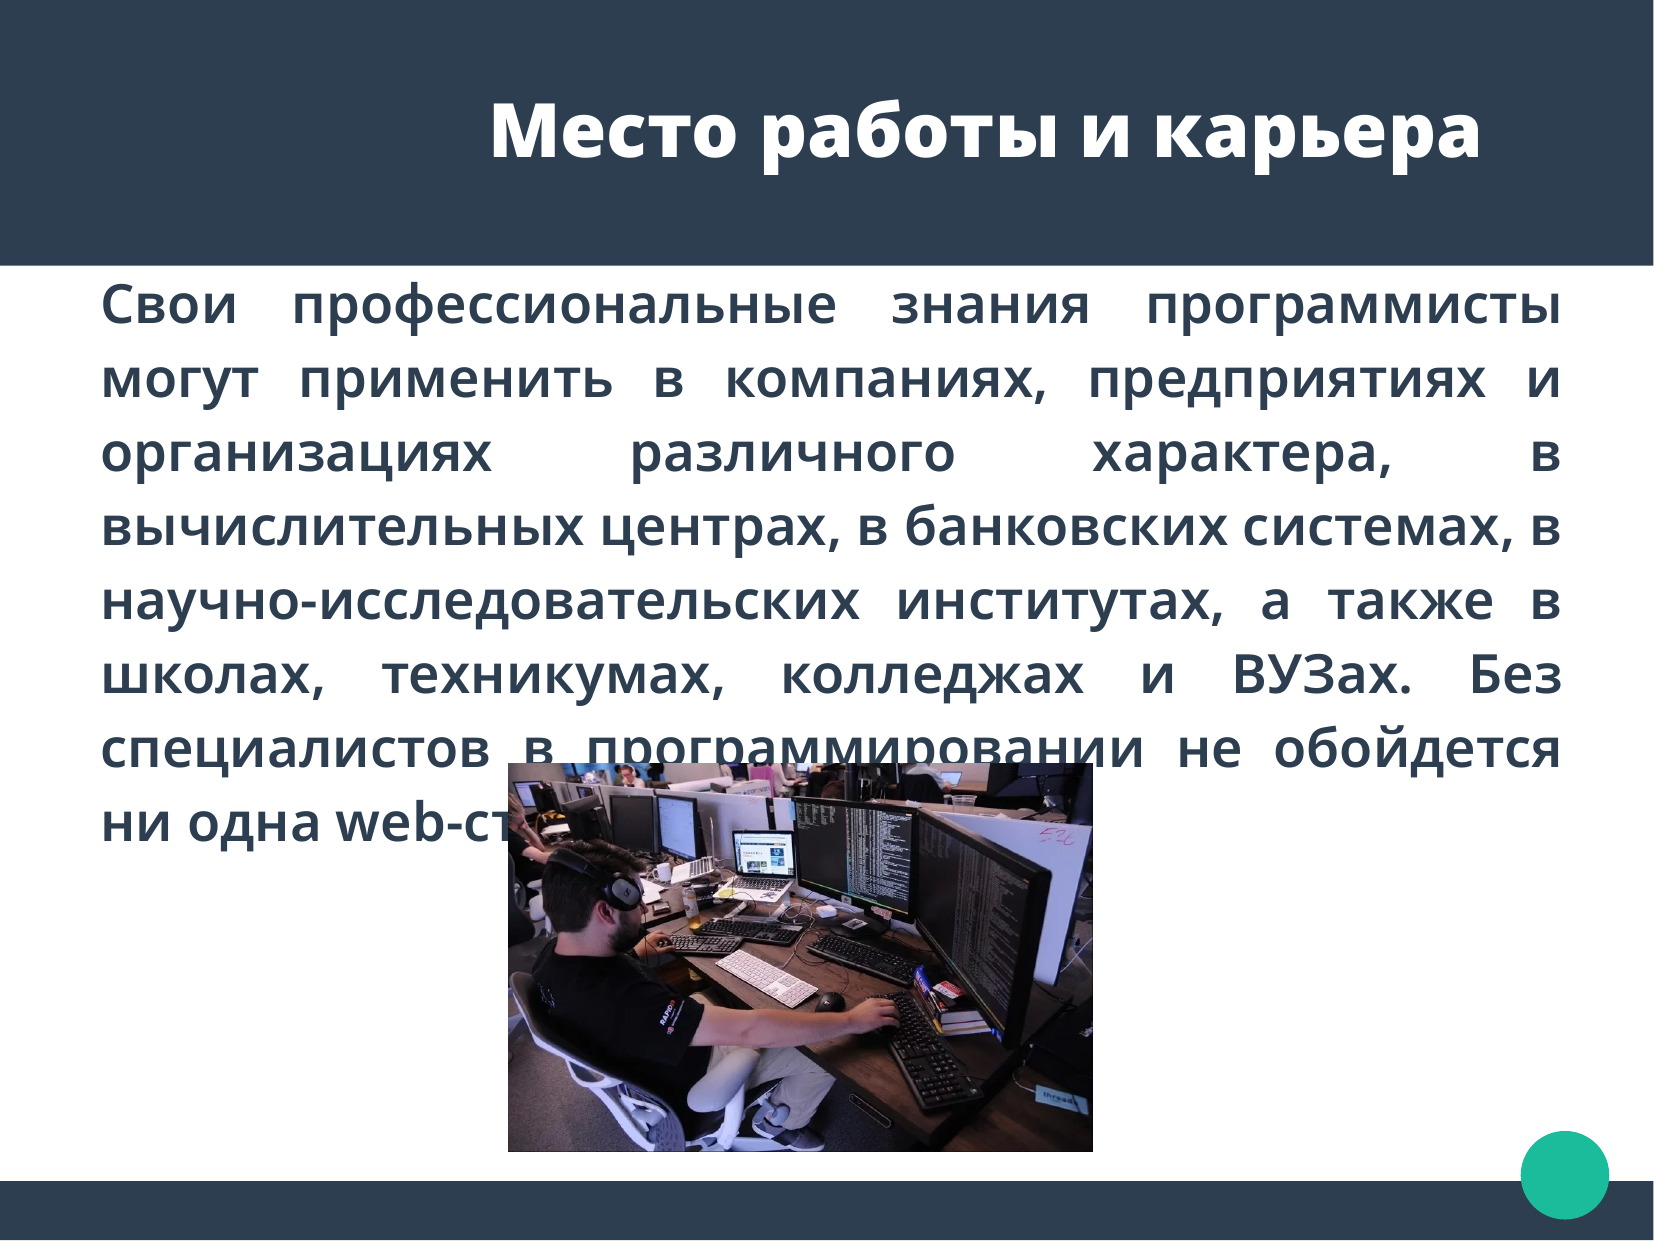

# Место работы и карьера
Свои профессиональные знания программисты могут применить в компаниях, предприятиях и организациях различного характера, в вычислительных центрах, в банковских системах, в научно-исследовательских институтах, а также в школах, техникумах, колледжах и ВУЗах. Без специалистов в программировании не обойдется ни одна web-студия и IT-компания.